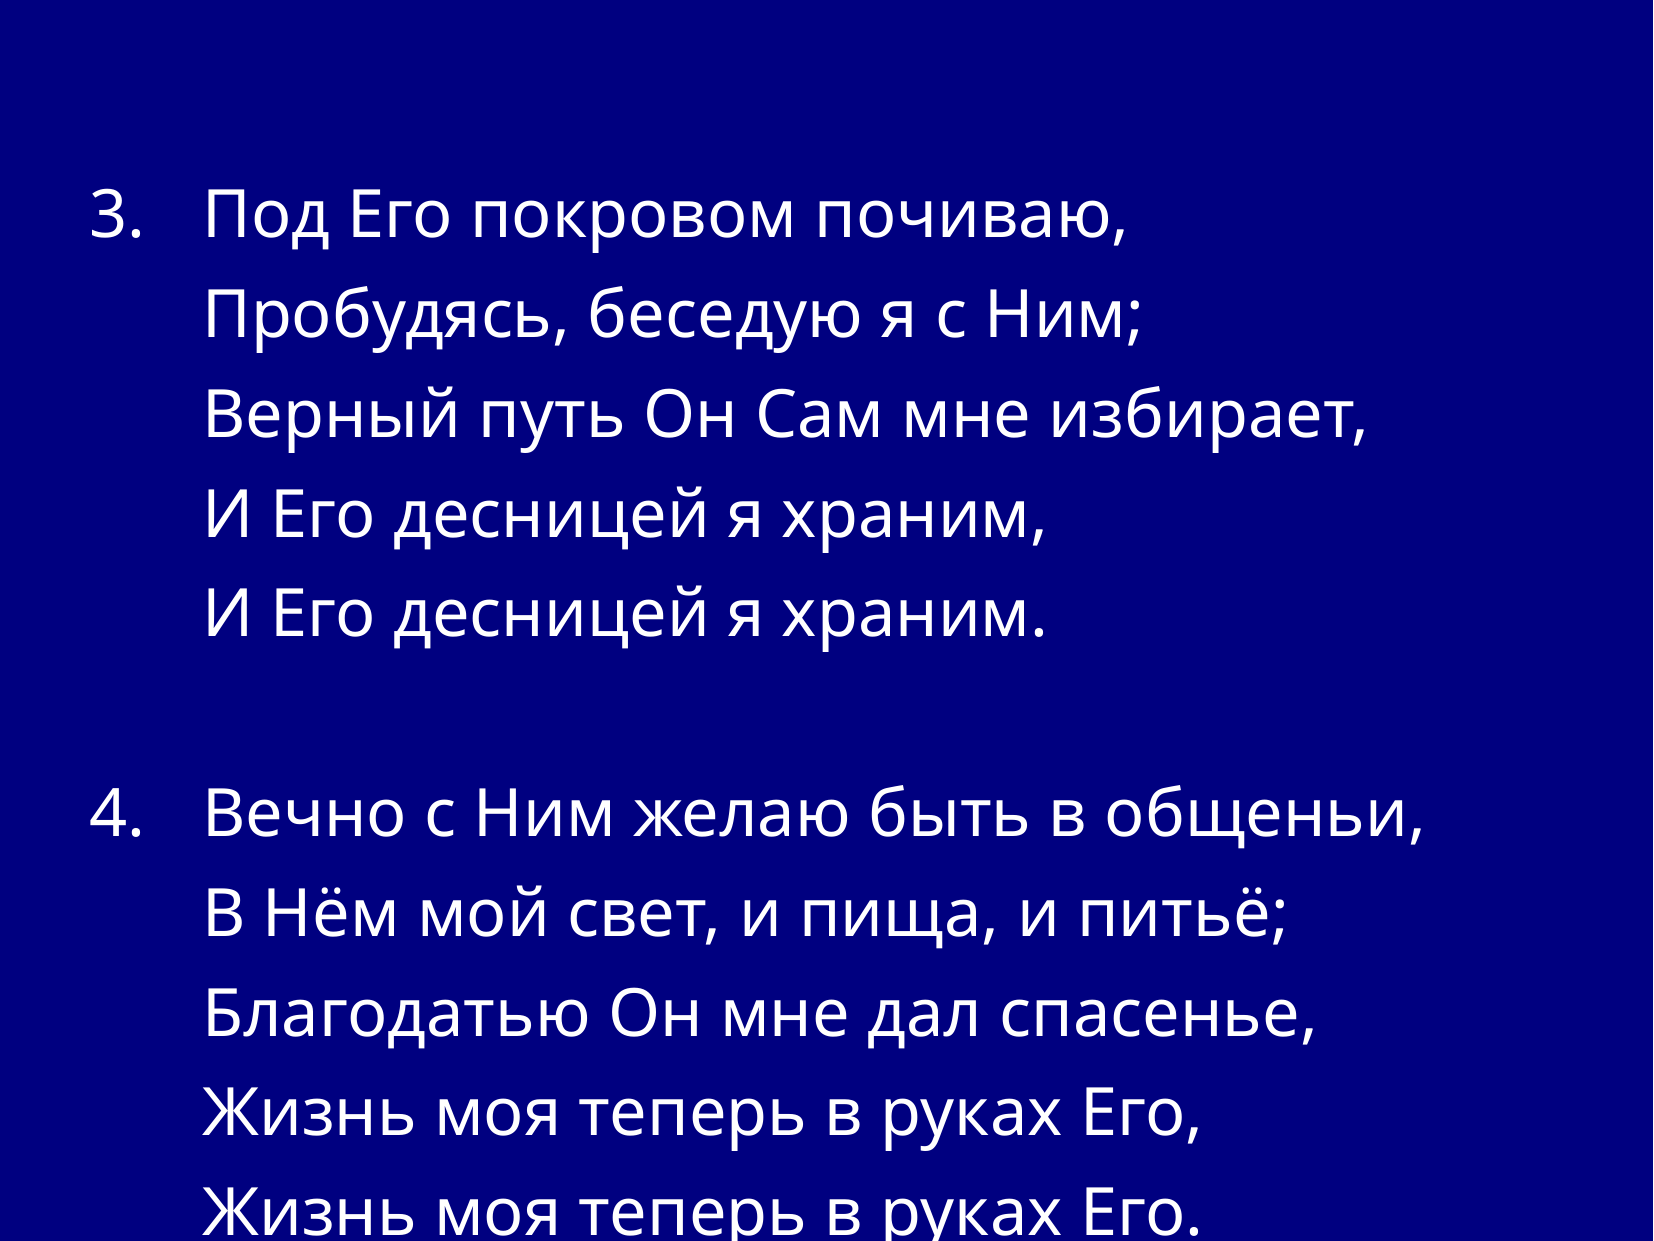

3.	Под Его покровом почиваю,
	Пробудясь, беседую я с Ним;
	Верный путь Он Сам мне избирает,
	И Его десницей я храним,
	И Его десницей я храним.
4.	Вечно с Ним желаю быть в общеньи,
	В Нём мой свет, и пища, и питьё;
	Благодатью Он мне дал спасенье,
	Жизнь моя теперь в руках Его,
	Жизнь моя теперь в руках Его.